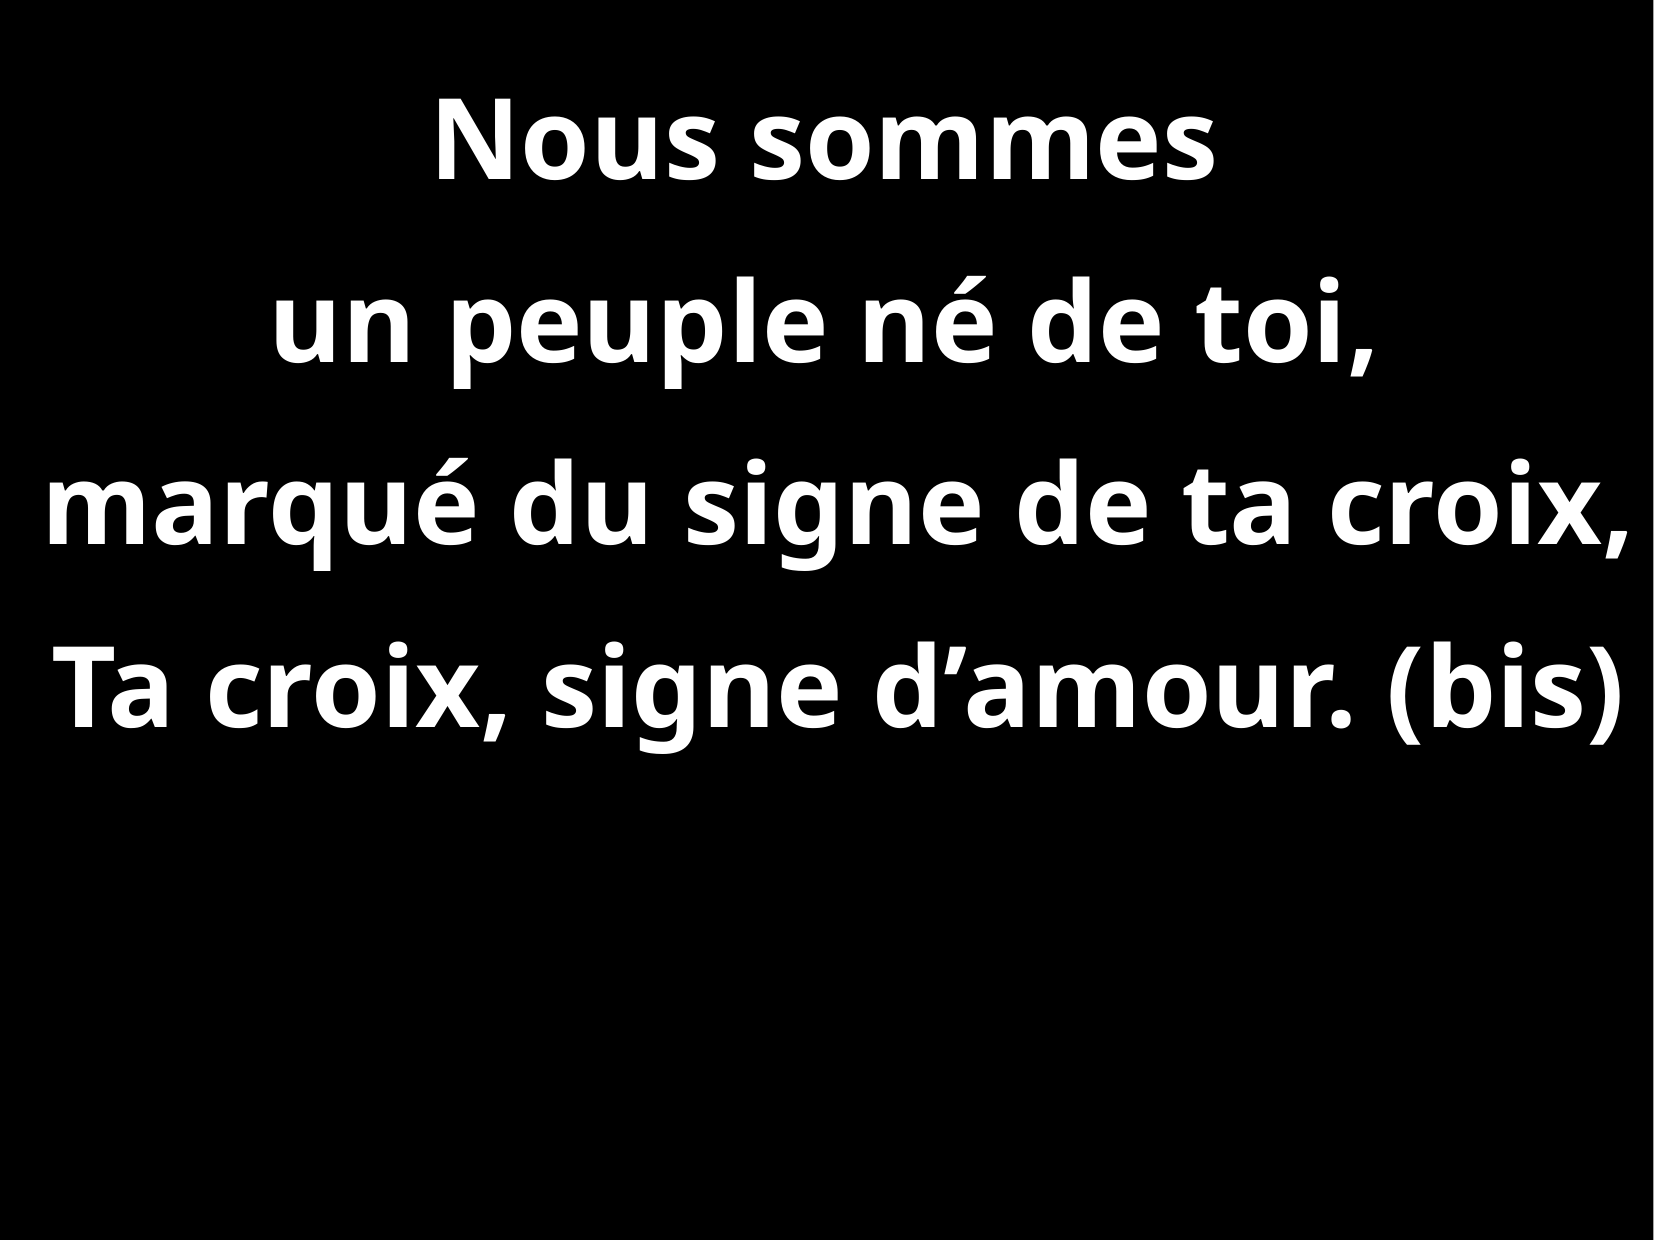

# Nous sommes
un peuple né de toi,
marqué du signe de ta croix,
Ta croix, signe d’amour. (bis)